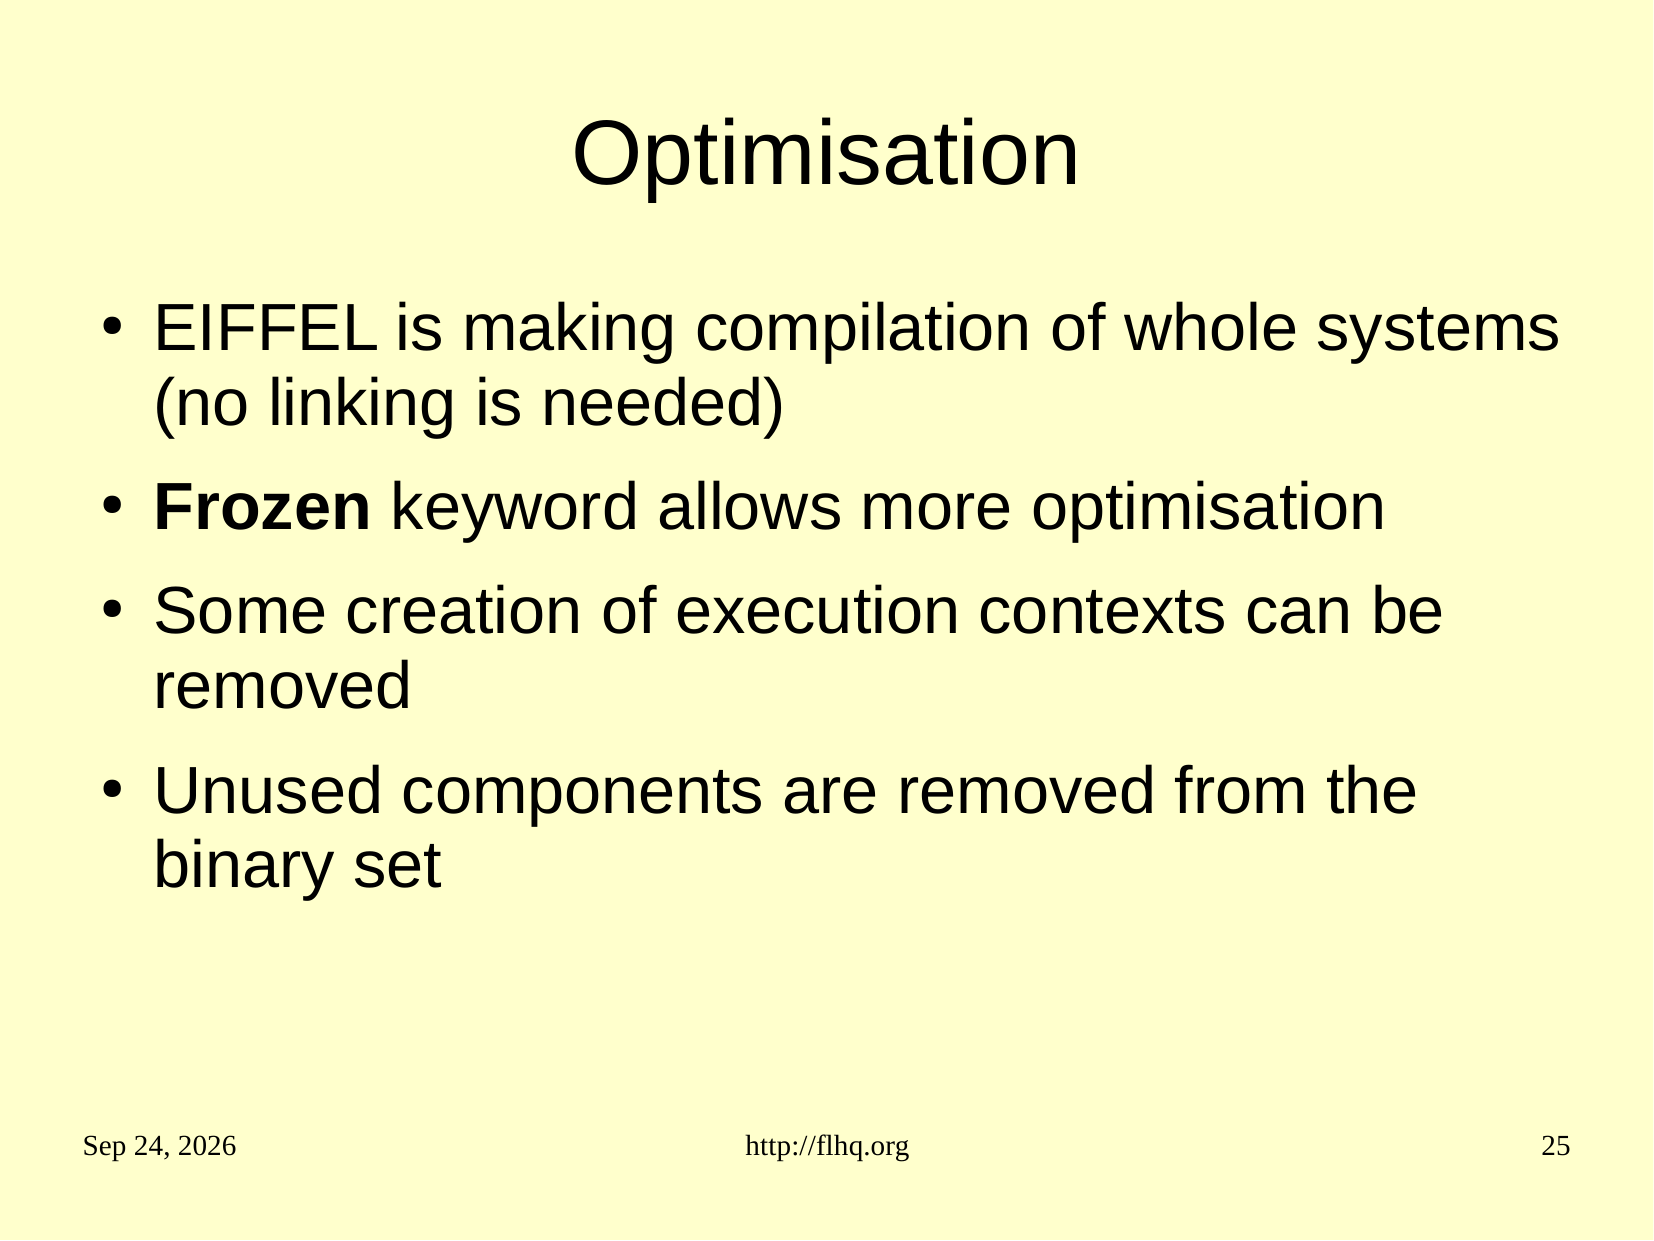

# Optimisation
EIFFEL is making compilation of whole systems (no linking is needed)
Frozen keyword allows more optimisation
Some creation of execution contexts can be removed
Unused components are removed from the binary set
http://flhq.org
25